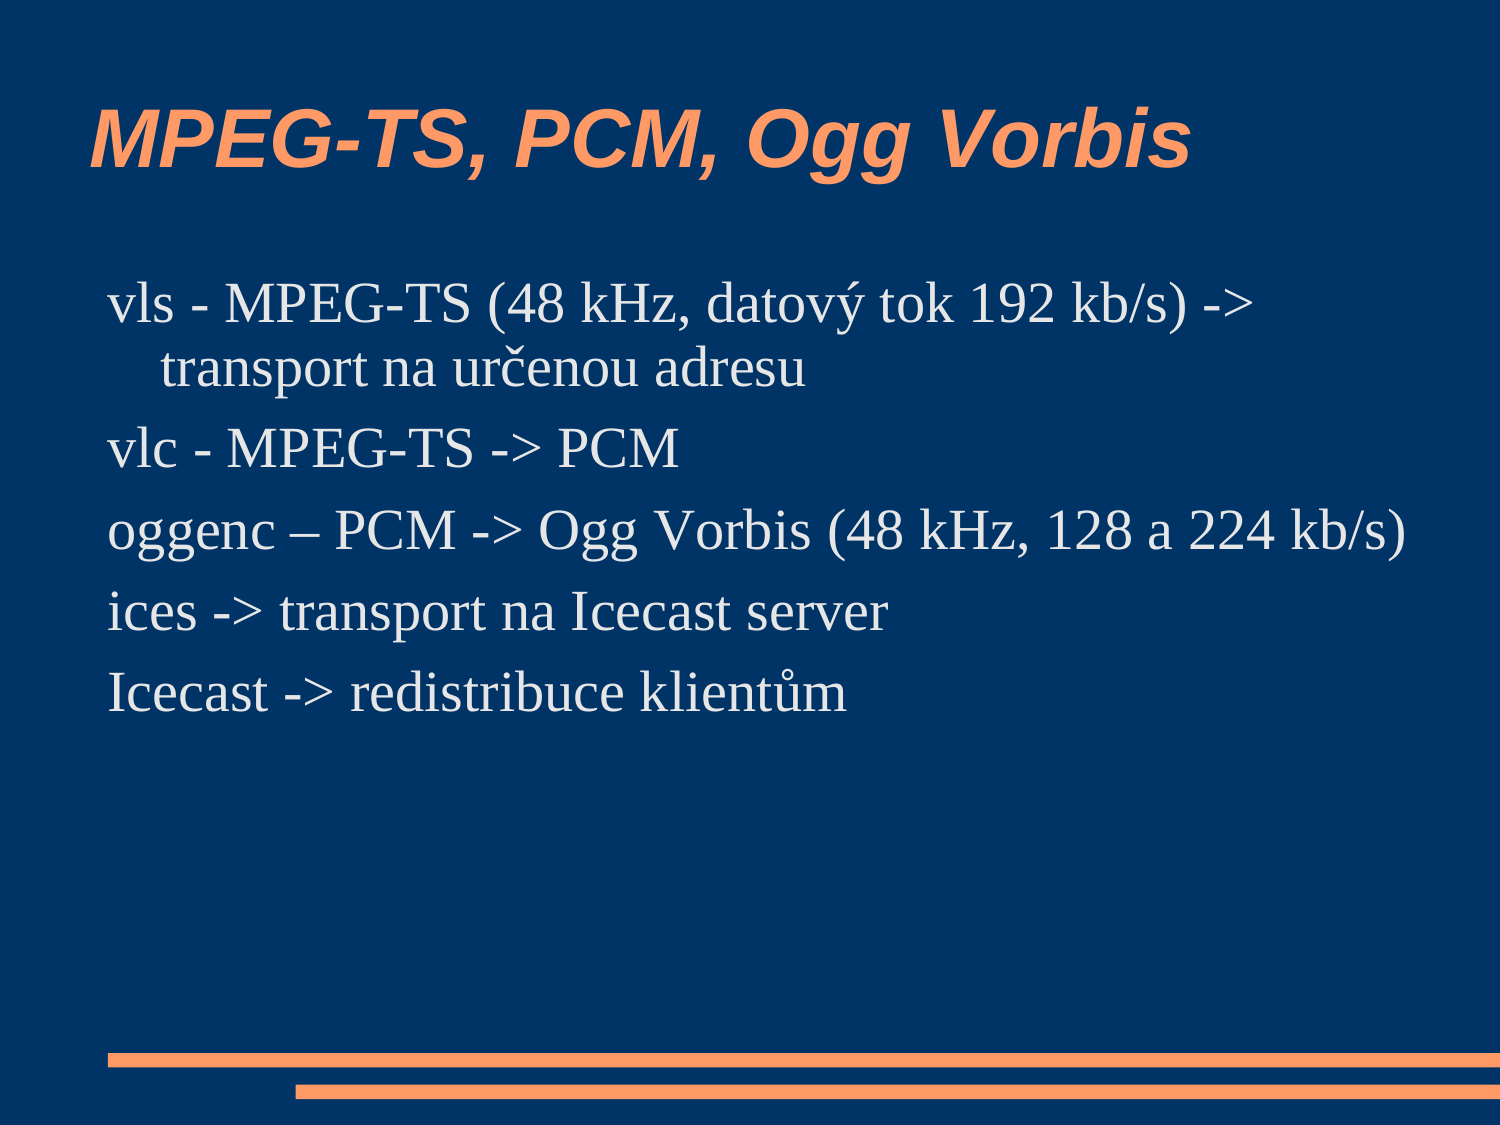

# MPEG-TS, PCM, Ogg Vorbis
vls - MPEG-TS (48 kHz, datový tok 192 kb/s) -> transport na určenou adresu
vlc - MPEG-TS -> PCM
oggenc – PCM -> Ogg Vorbis (48 kHz, 128 a 224 kb/s)
ices -> transport na Icecast server
Icecast -> redistribuce klientům